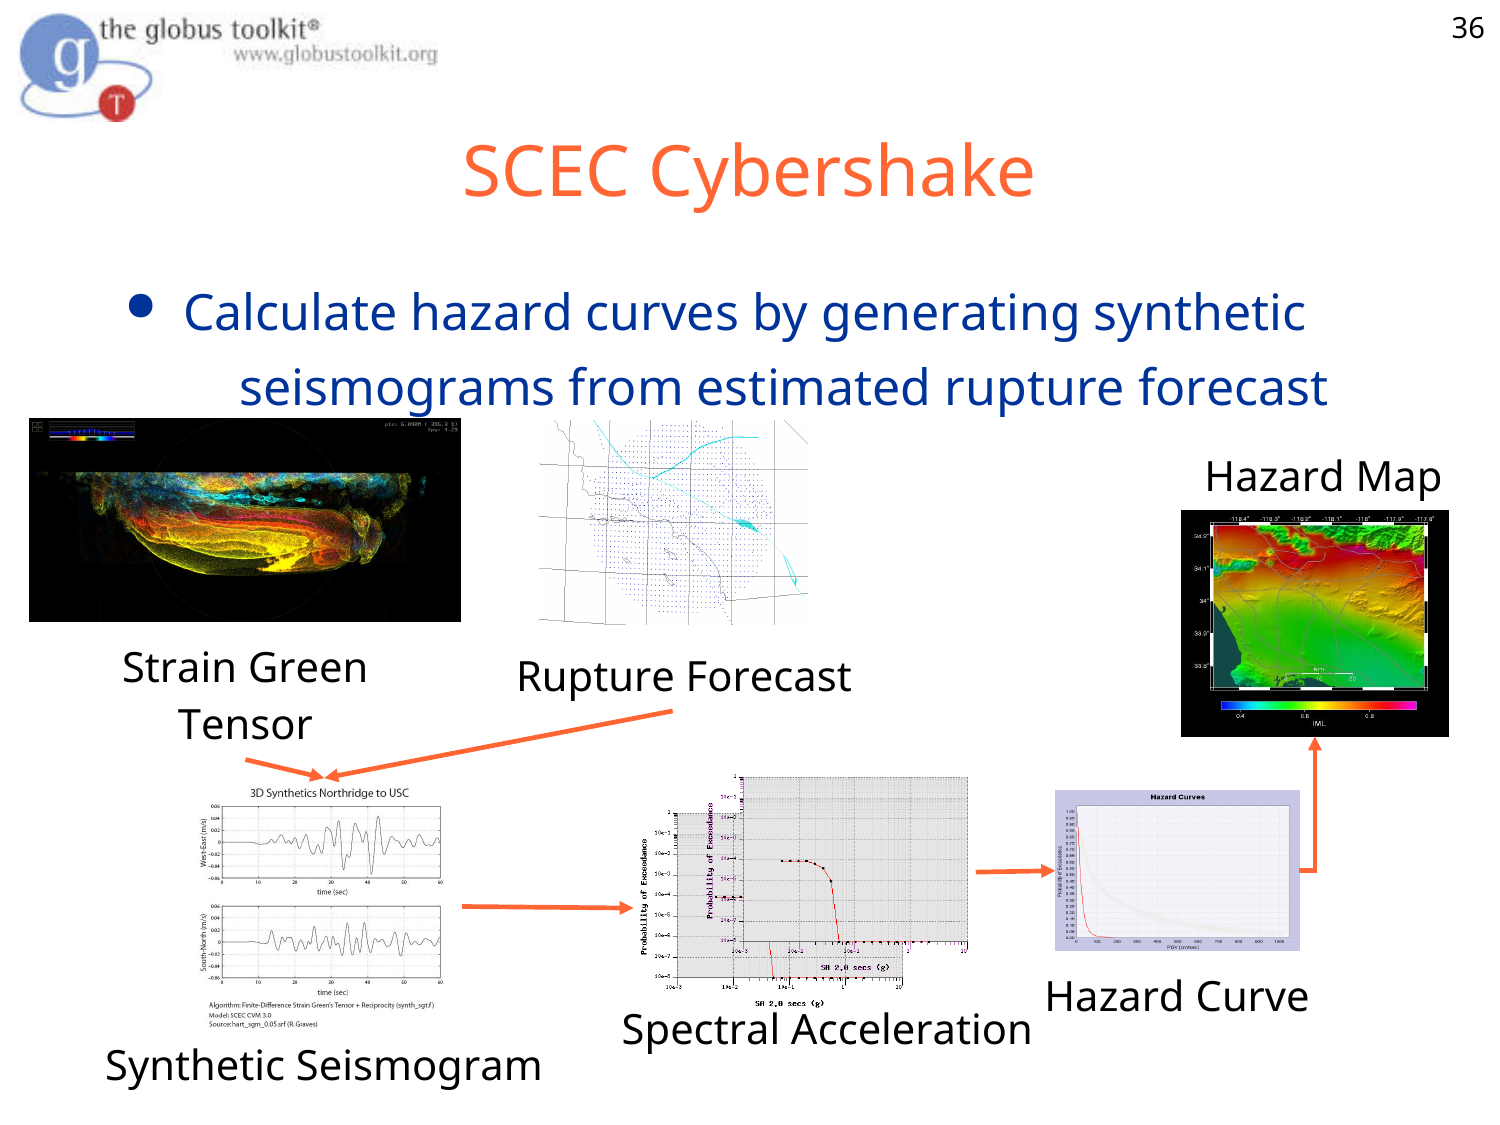

36
# SCEC Cybershake
Calculate hazard curves by generating synthetic seismograms from estimated rupture forecast
Strain Green
Tensor
Rupture Forecast
Hazard Map
Spectral Acceleration
Synthetic Seismogram
Hazard Curve